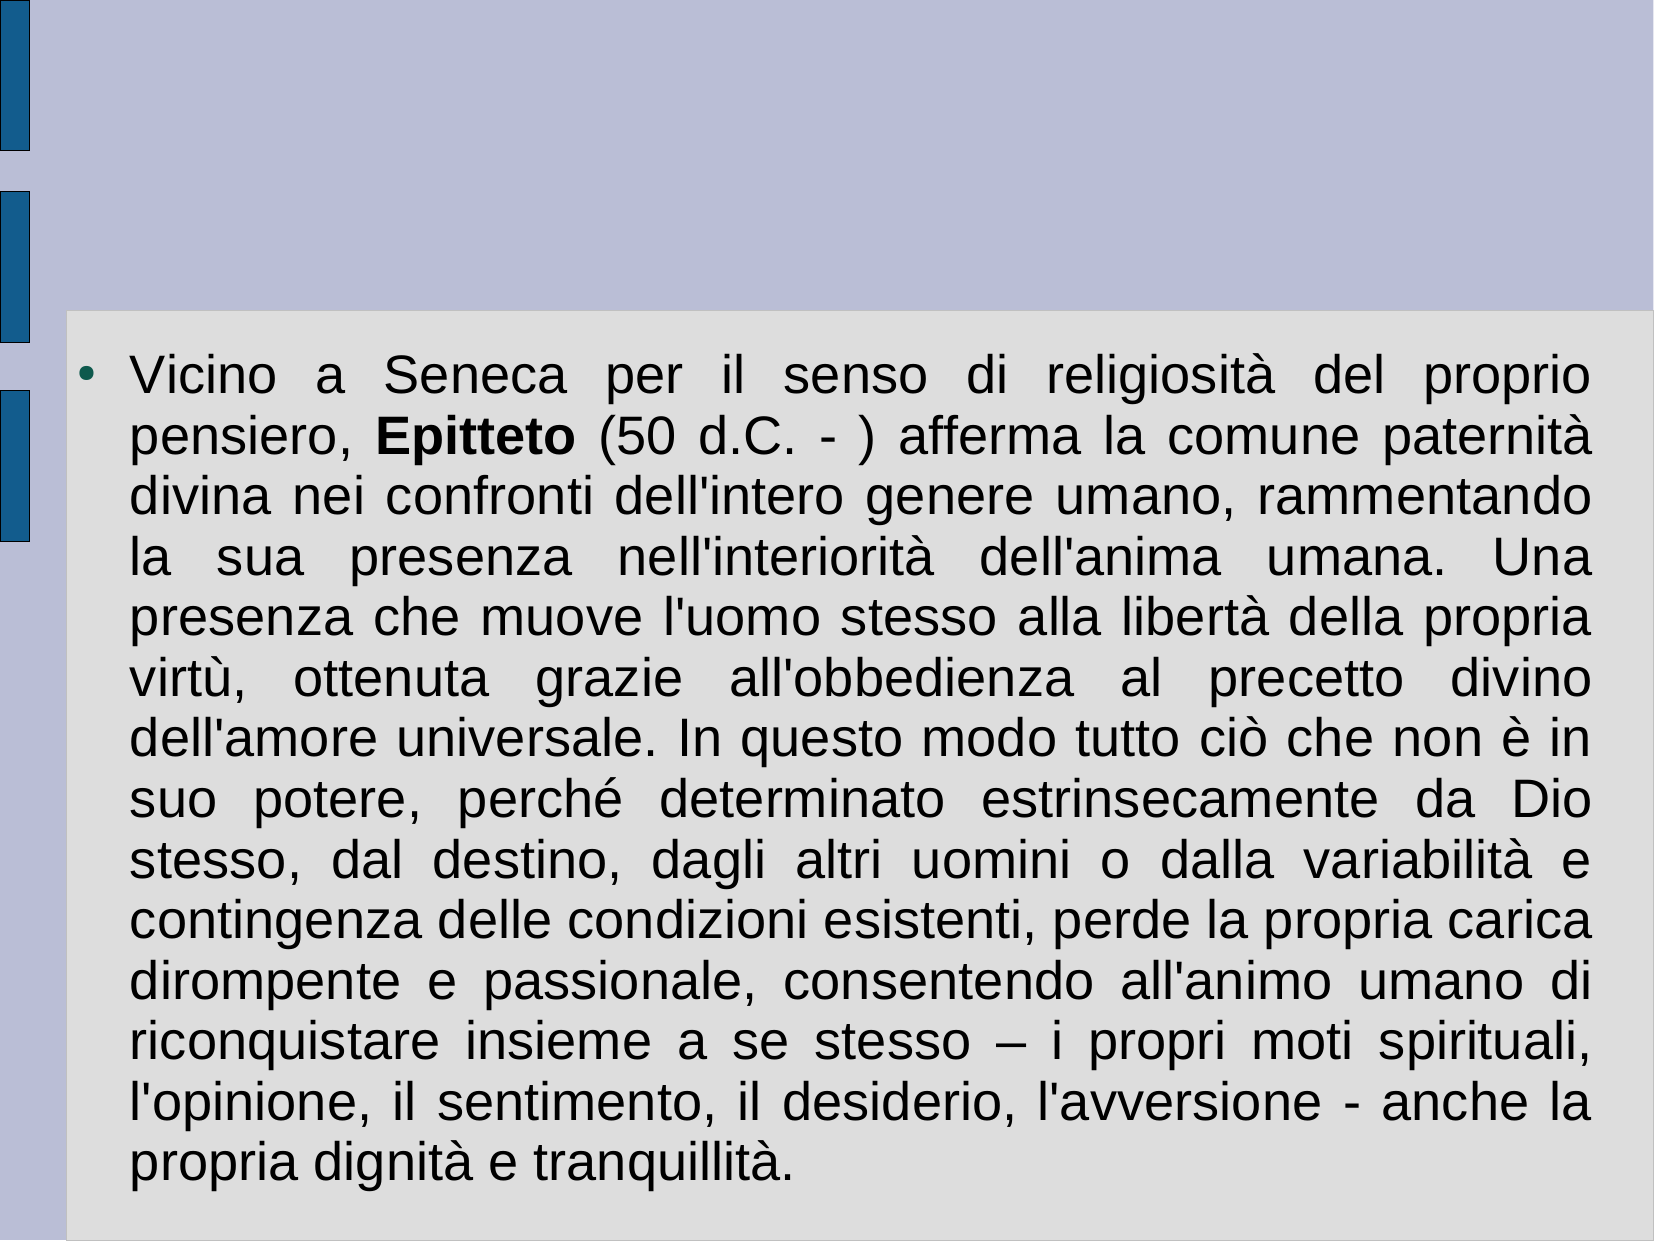

#
Vicino a Seneca per il senso di religiosità del proprio pensiero, Epitteto (50 d.C. - ) afferma la comune paternità divina nei confronti dell'intero genere umano, rammentando la sua presenza nell'interiorità dell'anima umana. Una presenza che muove l'uomo stesso alla libertà della propria virtù, ottenuta grazie all'obbedienza al precetto divino dell'amore universale. In questo modo tutto ciò che non è in suo potere, perché determinato estrinsecamente da Dio stesso, dal destino, dagli altri uomini o dalla variabilità e contingenza delle condizioni esistenti, perde la propria carica dirompente e passionale, consentendo all'animo umano di riconquistare insieme a se stesso – i propri moti spirituali, l'opinione, il sentimento, il desiderio, l'avversione - anche la propria dignità e tranquillità.